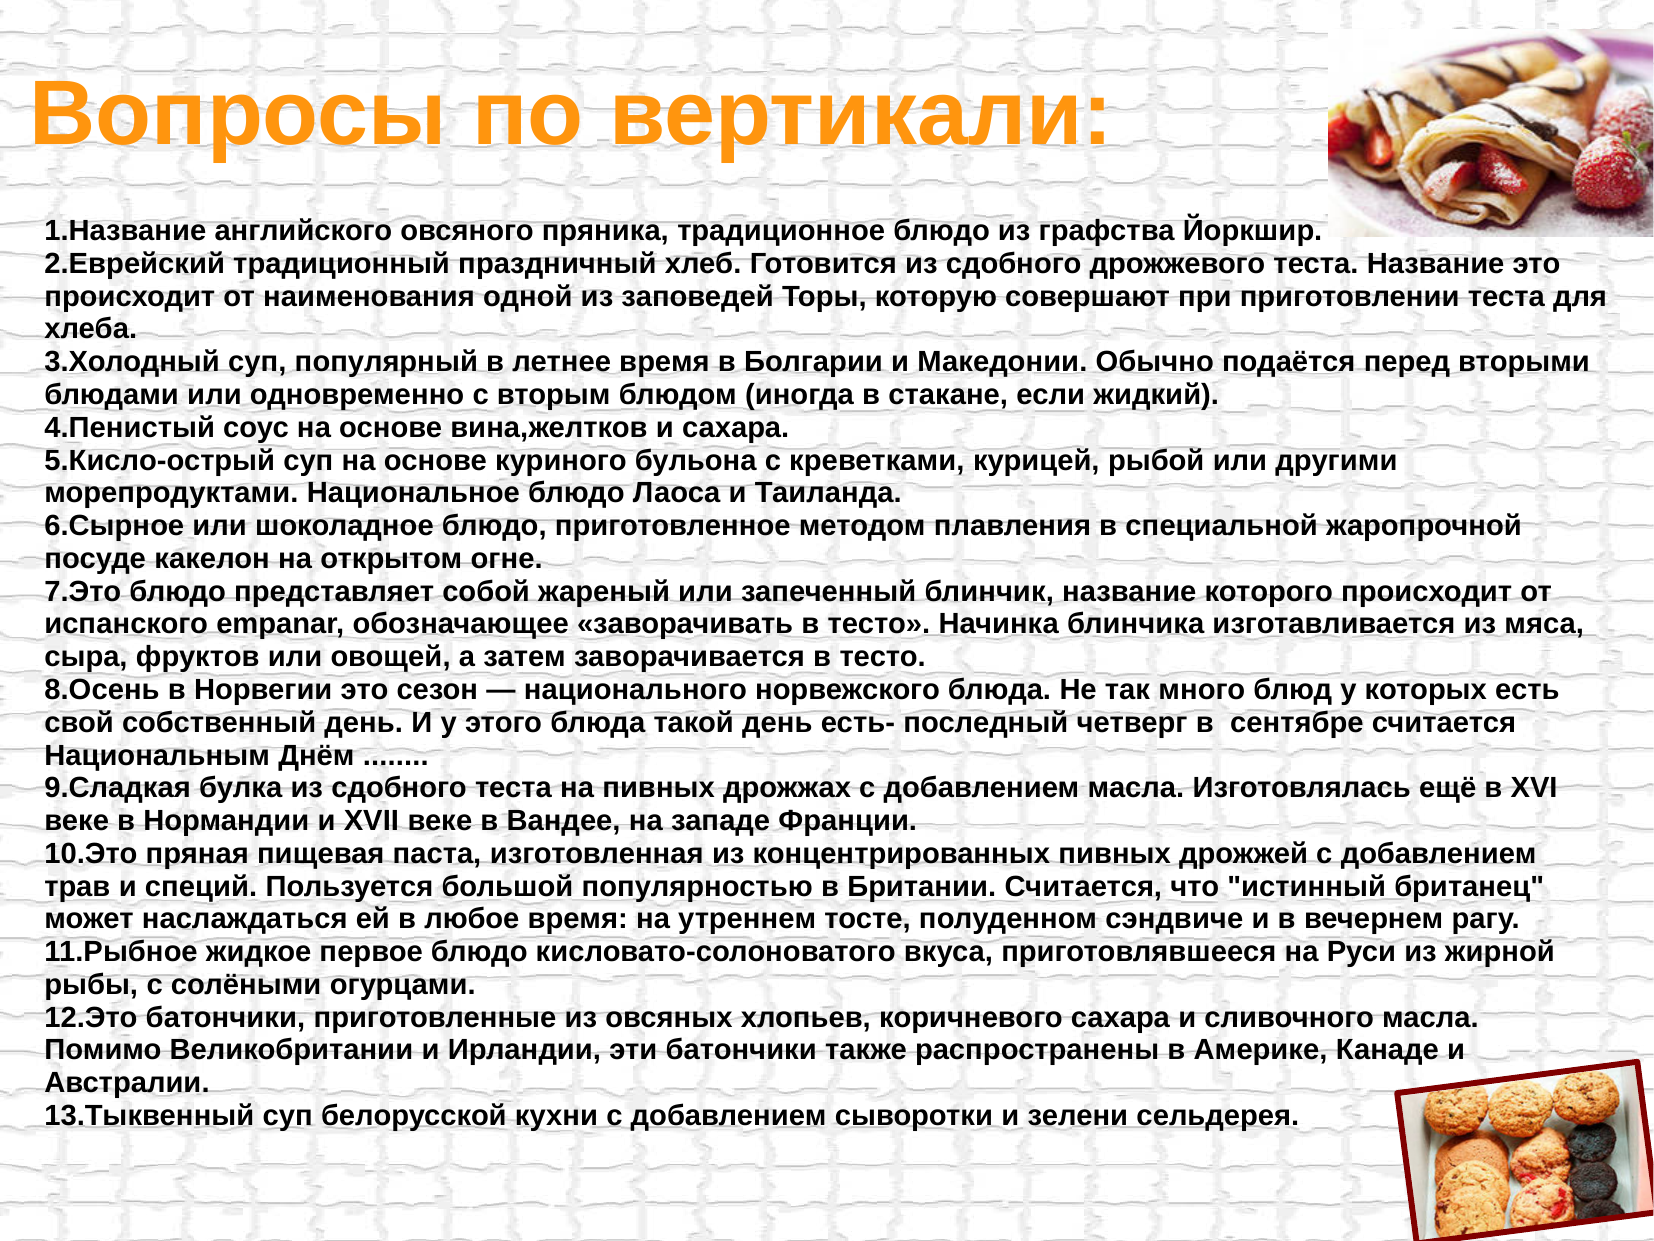

# Вопросы по вертикали:
1.Название английского овсяного пряника, традиционное блюдо из графства Йоркшир.
2.Еврейский традиционный праздничный хлеб. Готовится из сдобного дрожжевого теста. Название это происходит от наименования одной из заповедей Торы, которую совершают при приготовлении теста для хлеба.
3.Холодный суп, популярный в летнее время в Болгарии и Македонии. Обычно подаётся перед вторыми блюдами или одновременно с вторым блюдом (иногда в стакане, если жидкий).
4.Пенистый соус на основе вина,желтков и сахара.
5.Кисло-острый суп на основе куриного бульона с креветками, курицей, рыбой или другими морепродуктами. Национальное блюдо Лаоса и Таиланда.
6.Сырное или шоколадное блюдо, приготовленное методом плавления в специальной жаропрочной посуде какелон на открытом огне.
7.Это блюдо представляет собой жареный или запеченный блинчик, название которого происходит от испанского empanar, обозначающее «заворачивать в тесто». Начинка блинчика изготавливается из мяса, сыра, фруктов или овощей, а затем заворачивается в тесто.
8.Осень в Норвегии это сезон — национального норвежского блюда. Не так много блюд у которых есть свой собственный день. И у этого блюда такой день есть- последный четверг в сентябре считается Национальным Днём ........
9.Сладкая булка из сдобного теста на пивных дрожжах с добавлением масла. Изготовлялась ещё в XVI веке в Нормандии и XVII веке в Вандее, на западе Франции.
10.Это пряная пищевая паста, изготовленная из концентрированных пивных дрожжей с добавлением трав и специй. Пользуется большой популярностью в Британии. Считается, что "истинный британец" может наслаждаться ей в любое время: на утреннем тосте, полуденном сэндвиче и в вечернем рагу.
11.Рыбное жидкое первое блюдо кисловато-солоноватого вкуса, приготовлявшееся на Руси из жирной рыбы, с солёными огурцами.
12.Это батончики, приготовленные из овсяных хлопьев, коричневого сахара и сливочного масла. Помимо Великобритании и Ирландии, эти батончики также распространены в Америке, Канаде и Австралии.
13.Тыквенный суп белорусской кухни с добавлением сыворотки и зелени сельдерея.